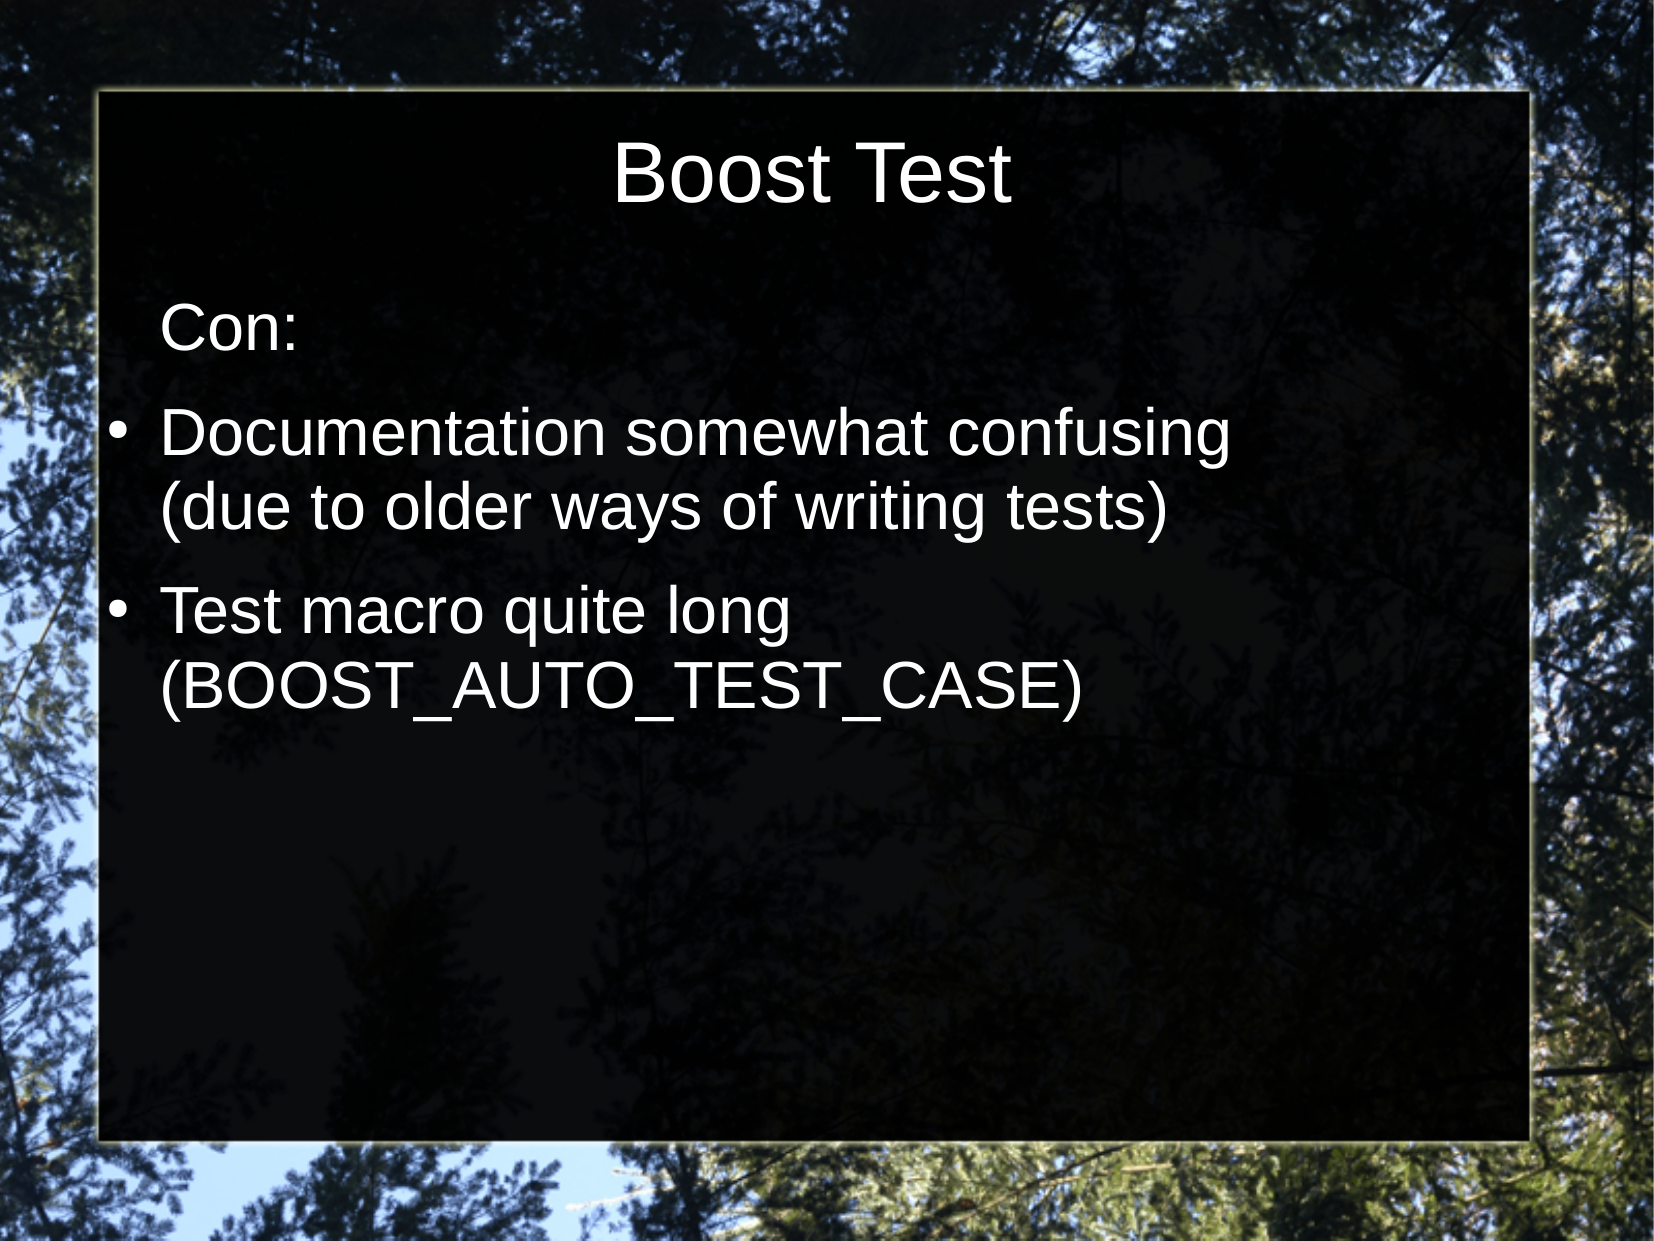

# Boost Test
Con:
Documentation somewhat confusing
(due to older ways of writing tests)
Test macro quite long (BOOST_AUTO_TEST_CASE)